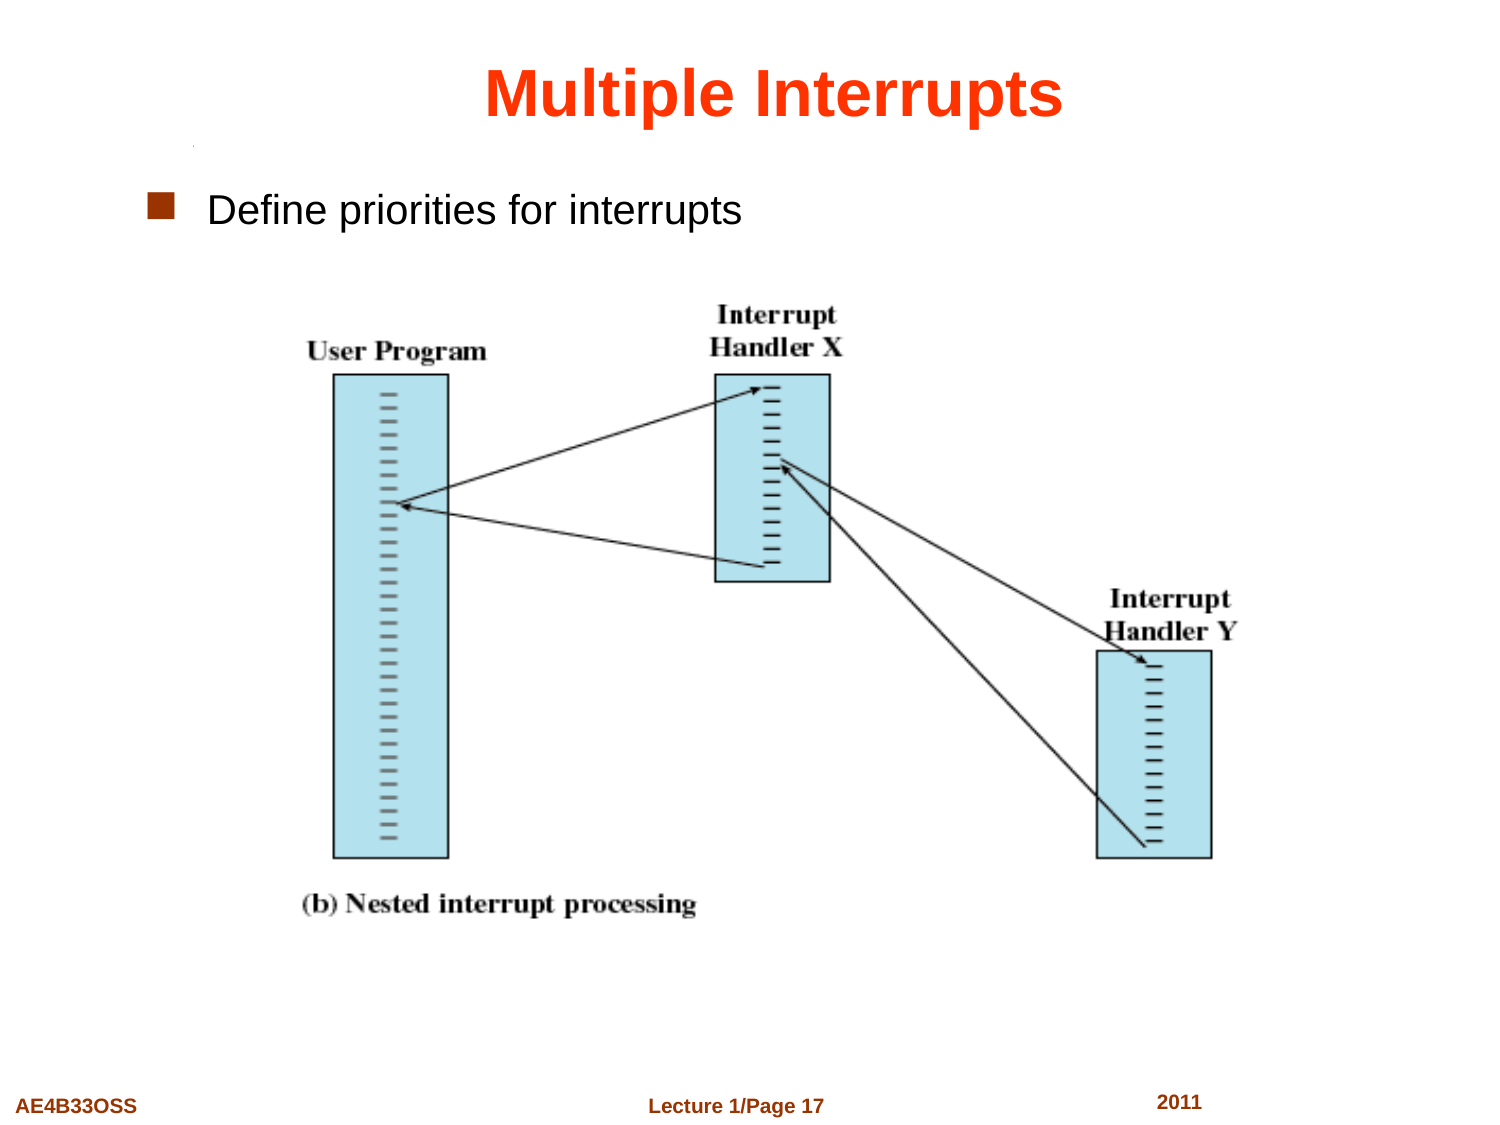

# Multiple Interrupts
Define priorities for interrupts